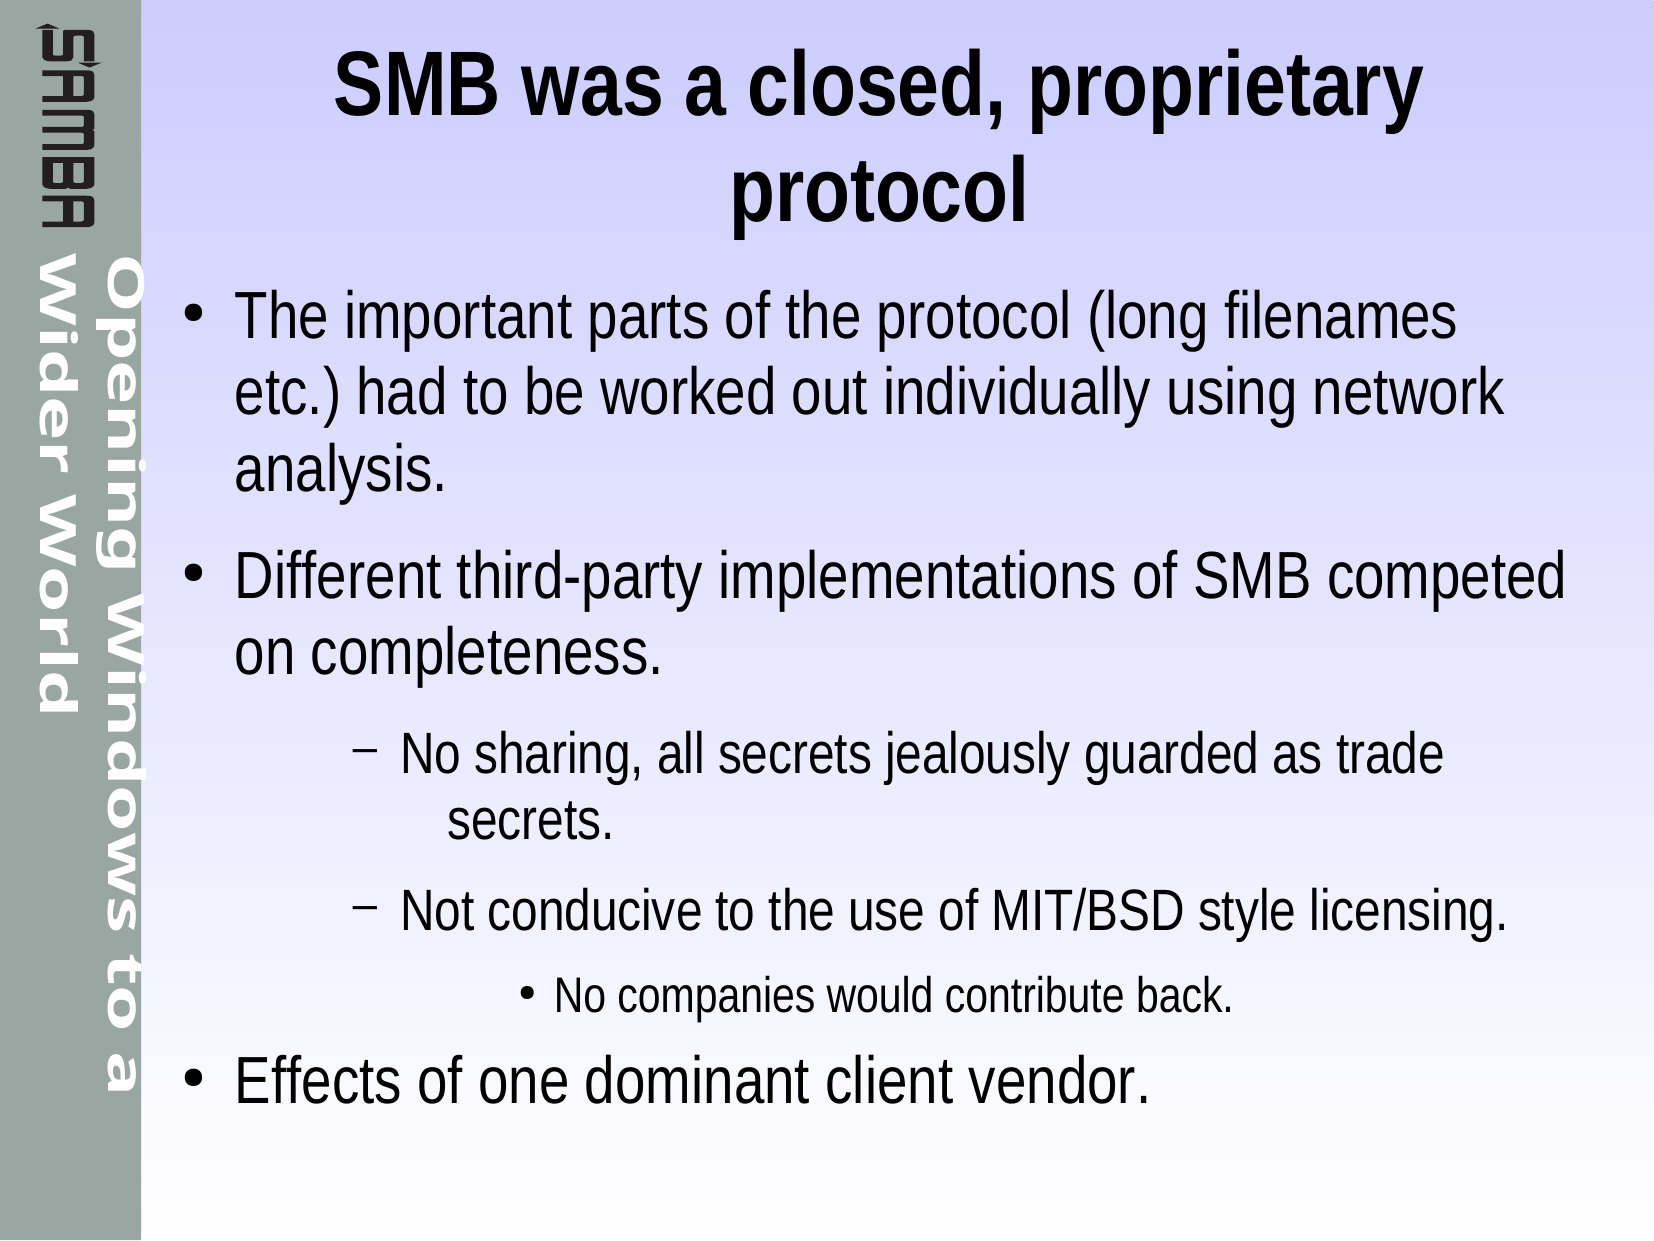

# SMB was a closed, proprietary protocol
The important parts of the protocol (long filenames etc.) had to be worked out individually using network analysis.
Different third-party implementations of SMB competed on completeness.
No sharing, all secrets jealously guarded as trade secrets.
Not conducive to the use of MIT/BSD style licensing.
No companies would contribute back.
Effects of one dominant client vendor.